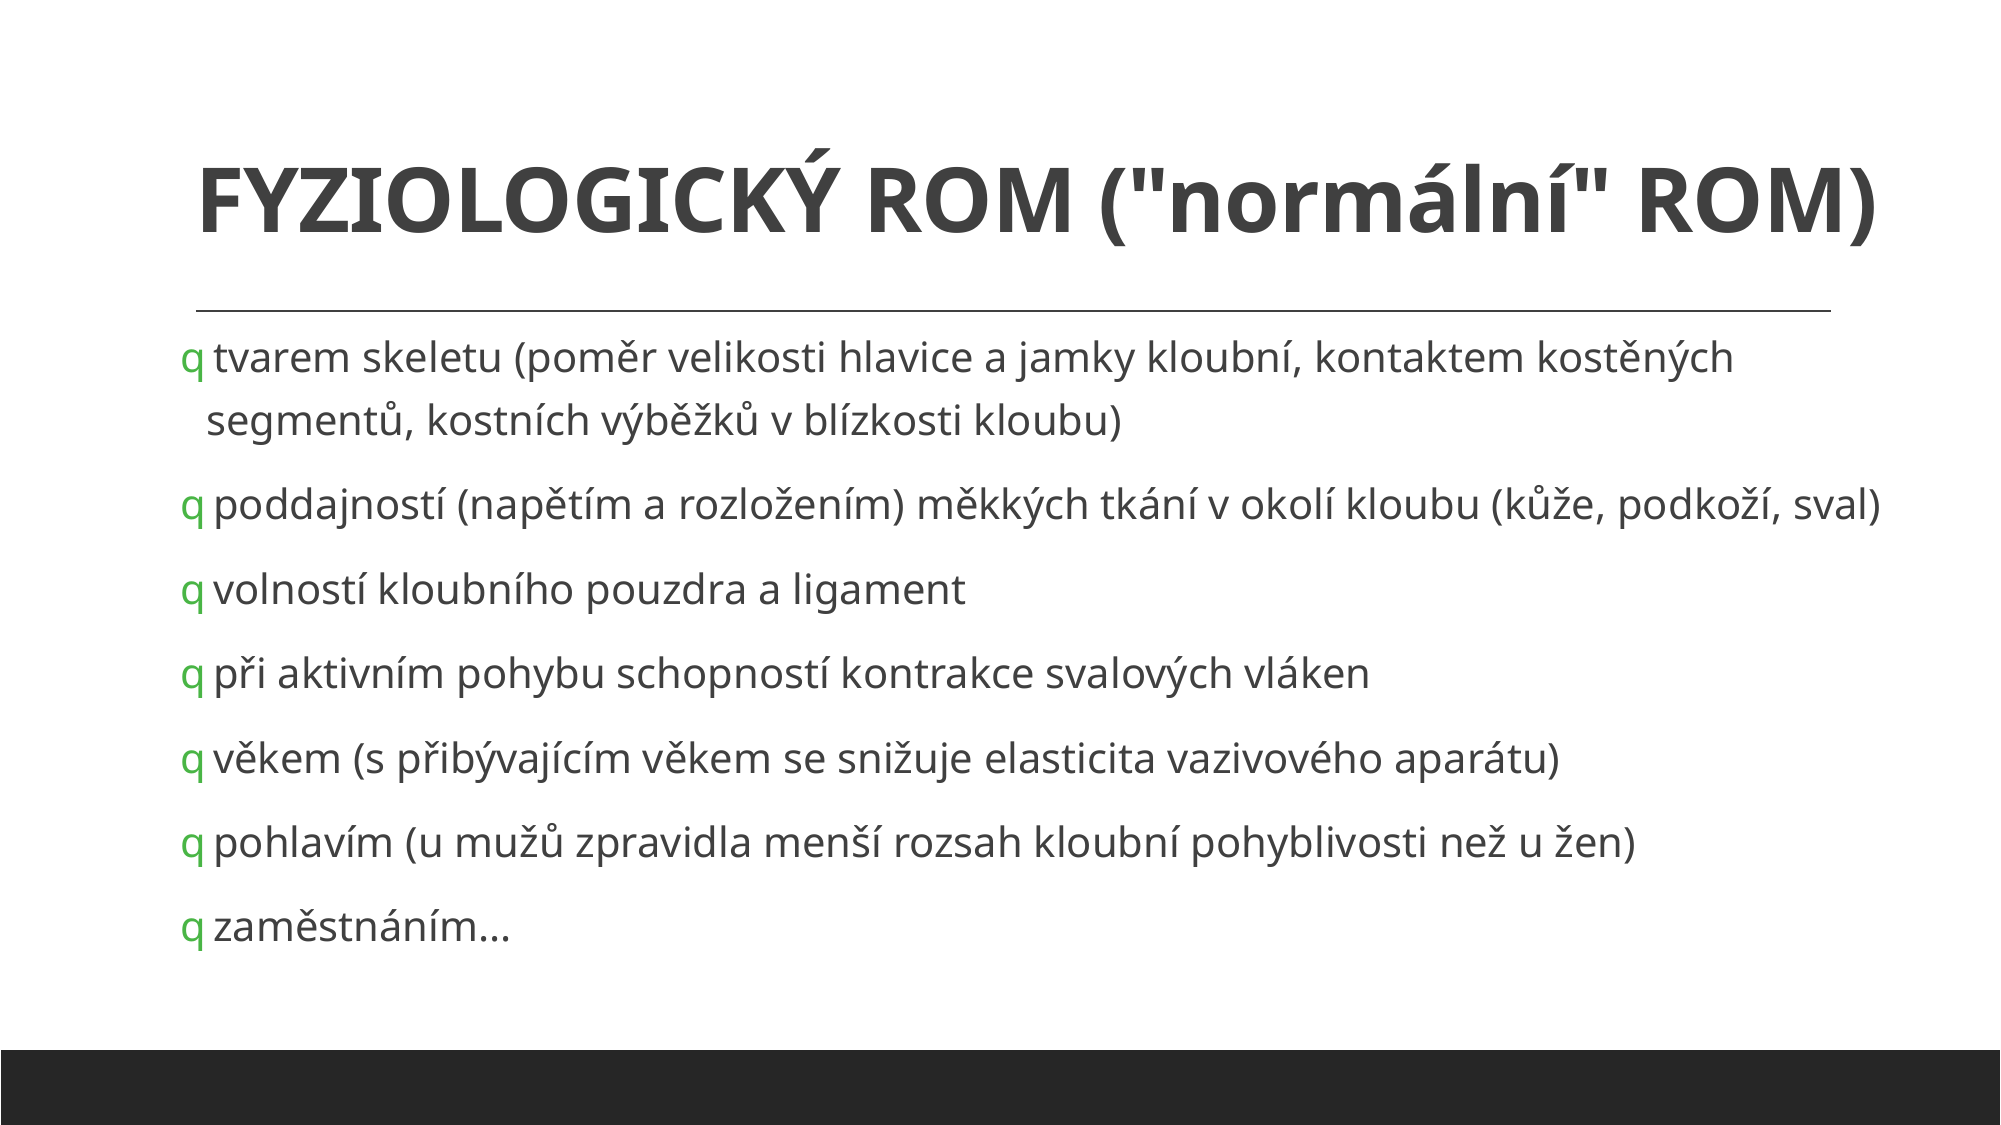

# FYZIOLOGICKÝ ROM ("normální" ROM)
 tvarem skeletu (poměr velikosti hlavice a jamky kloubní, kontaktem kostěných segmentů, kostních výběžků v blízkosti kloubu)
 poddajností (napětím a rozložením) měkkých tkání v okolí kloubu (kůže, podkoží, sval)
 volností kloubního pouzdra a ligament
 při aktivním pohybu schopností kontrakce svalových vláken
 věkem (s přibývajícím věkem se snižuje elasticita vazivového aparátu)
 pohlavím (u mužů zpravidla menší rozsah kloubní pohyblivosti než u žen)
 zaměstnáním...